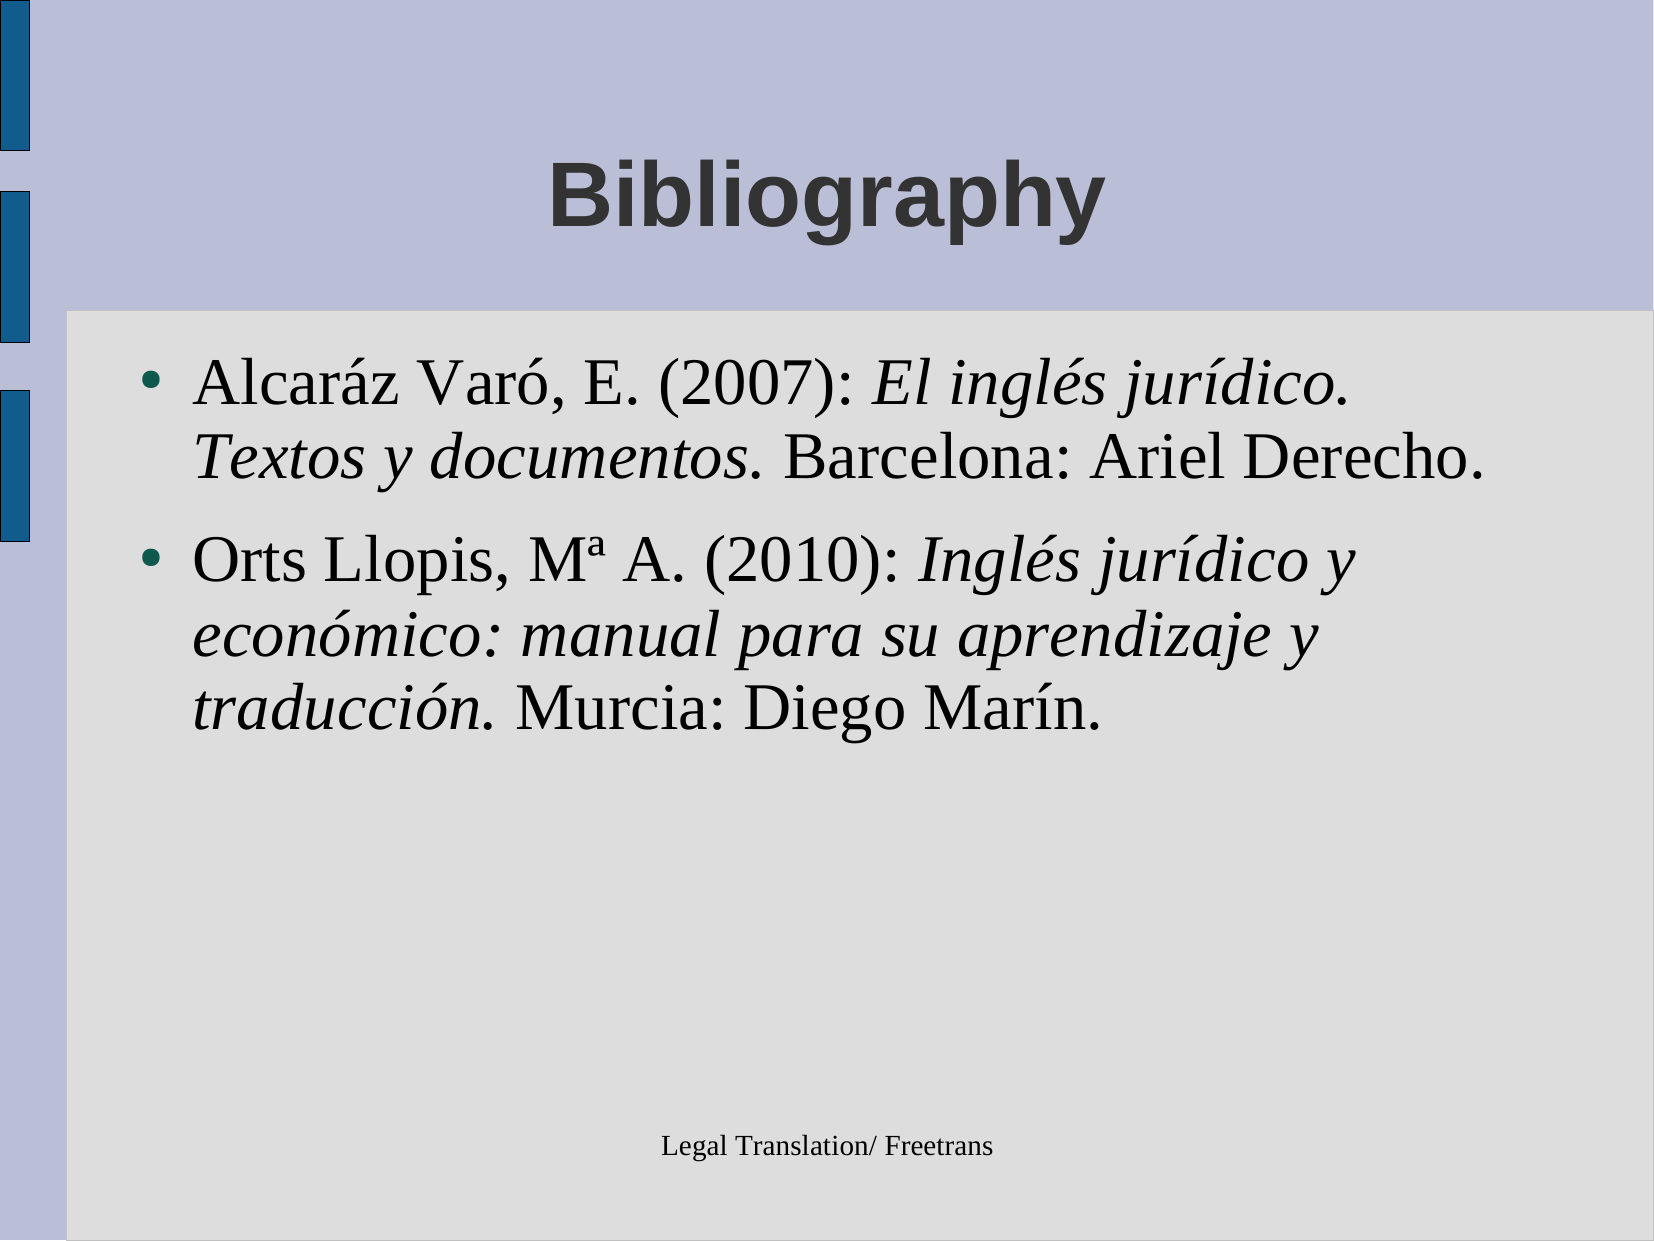

# Bibliography
Alcaráz Varó, E. (2007): El inglés jurídico. Textos y documentos. Barcelona: Ariel Derecho.
Orts Llopis, Mª A. (2010): Inglés jurídico y económico: manual para su aprendizaje y traducción. Murcia: Diego Marín.
Legal Translation/ Freetrans